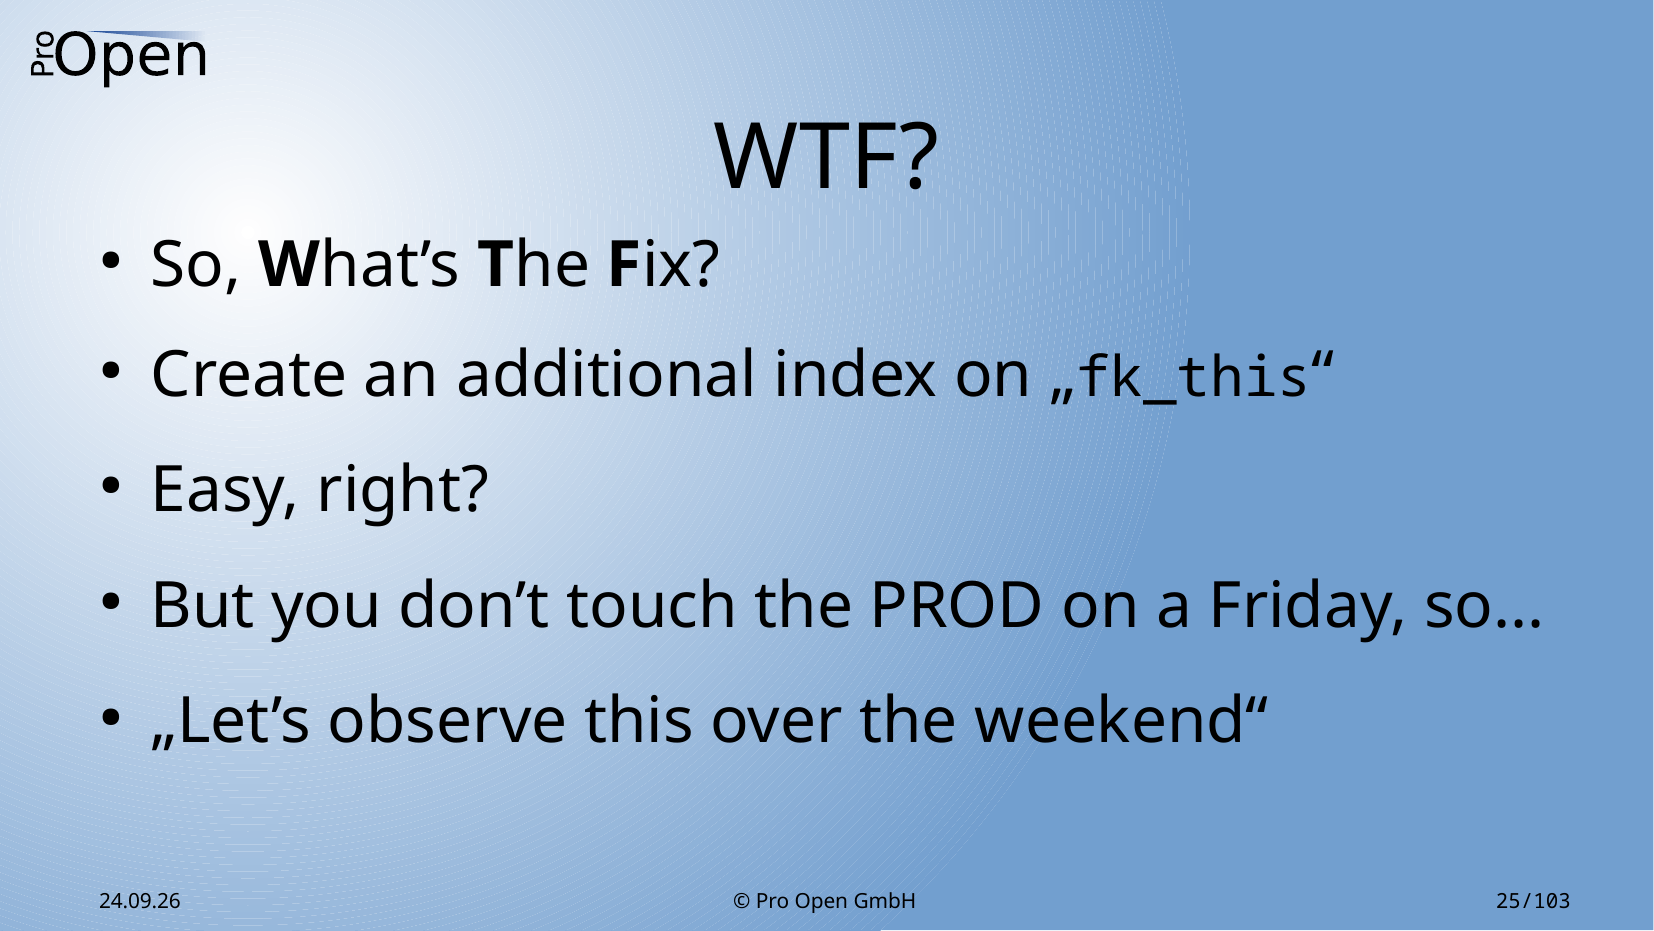

# WTF?
So, What’s The Fix?
Create an additional index on „fk_this“
Easy, right?
But you don’t touch the PROD on a Friday, so...
„Let’s observe this over the weekend“
© Pro Open GmbH
25